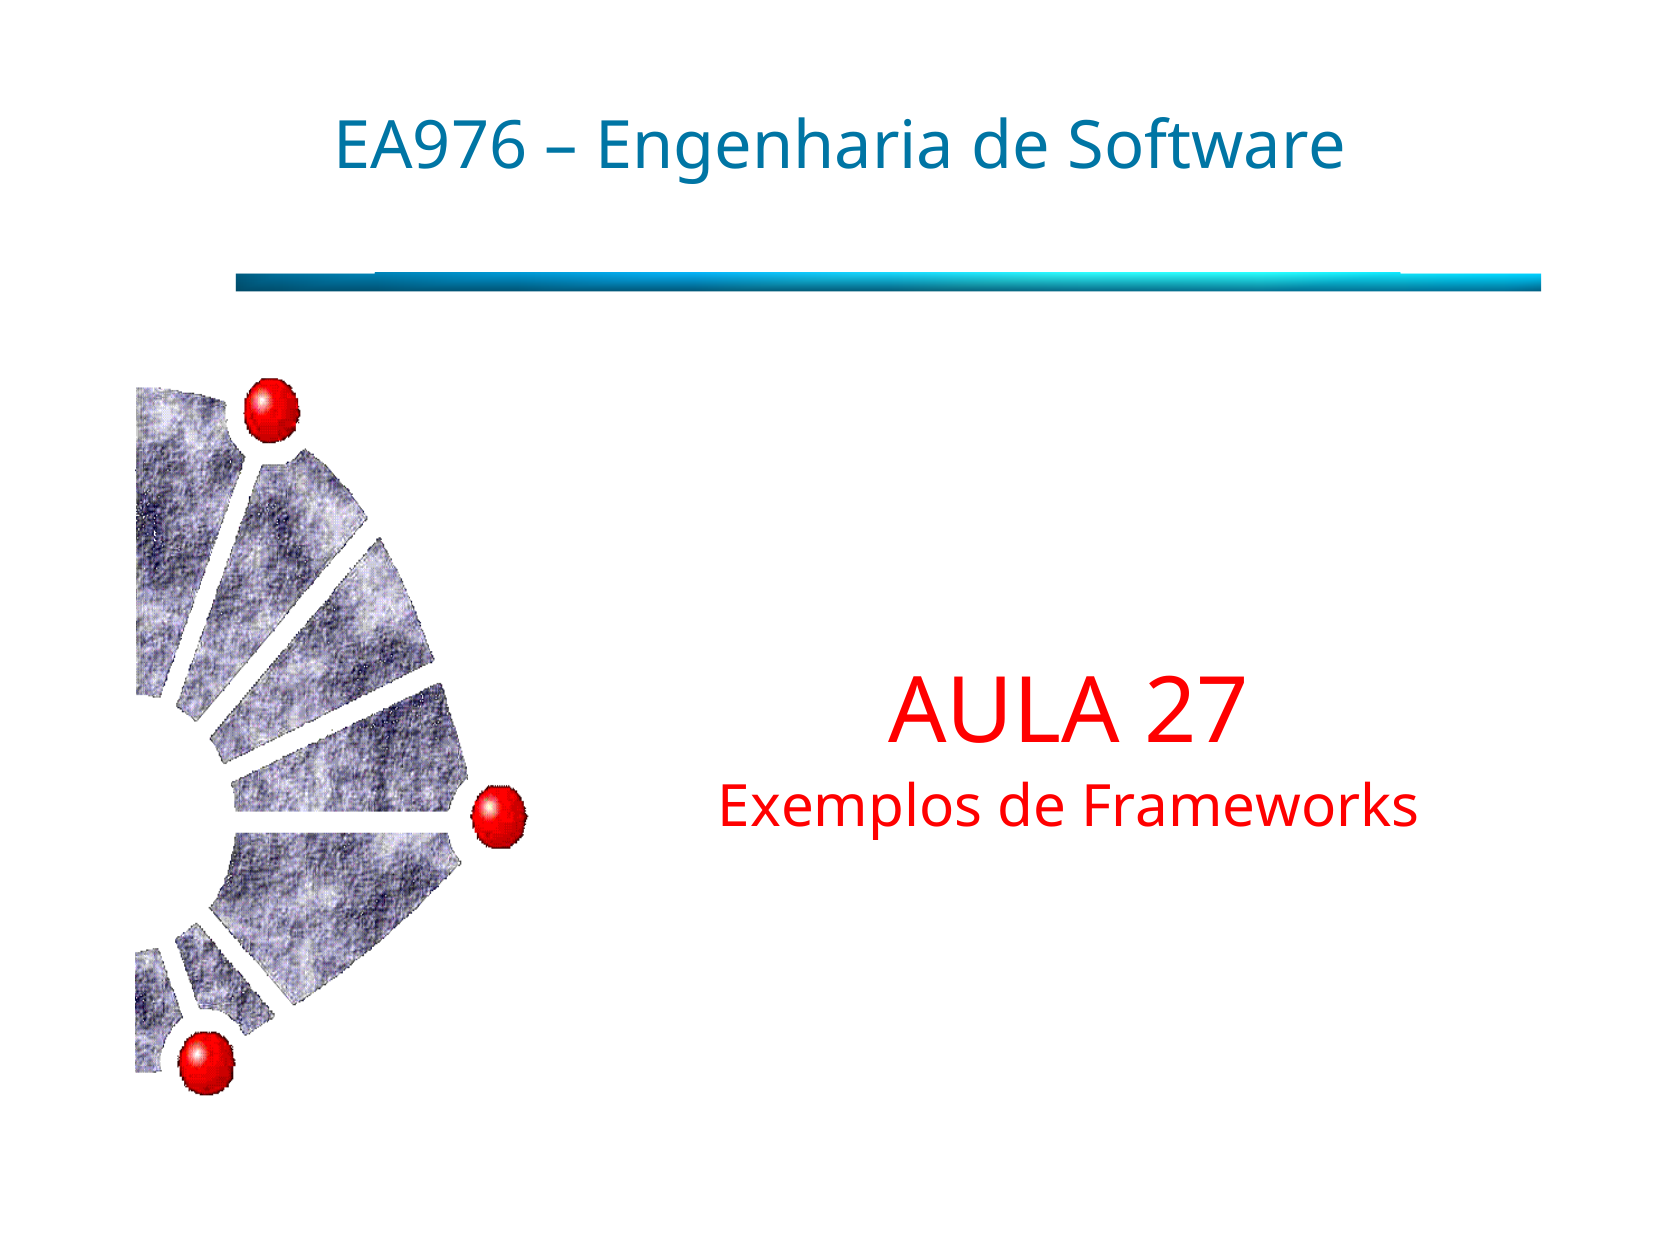

# EA976 – Engenharia de Software
AULA 27
Exemplos de Frameworks